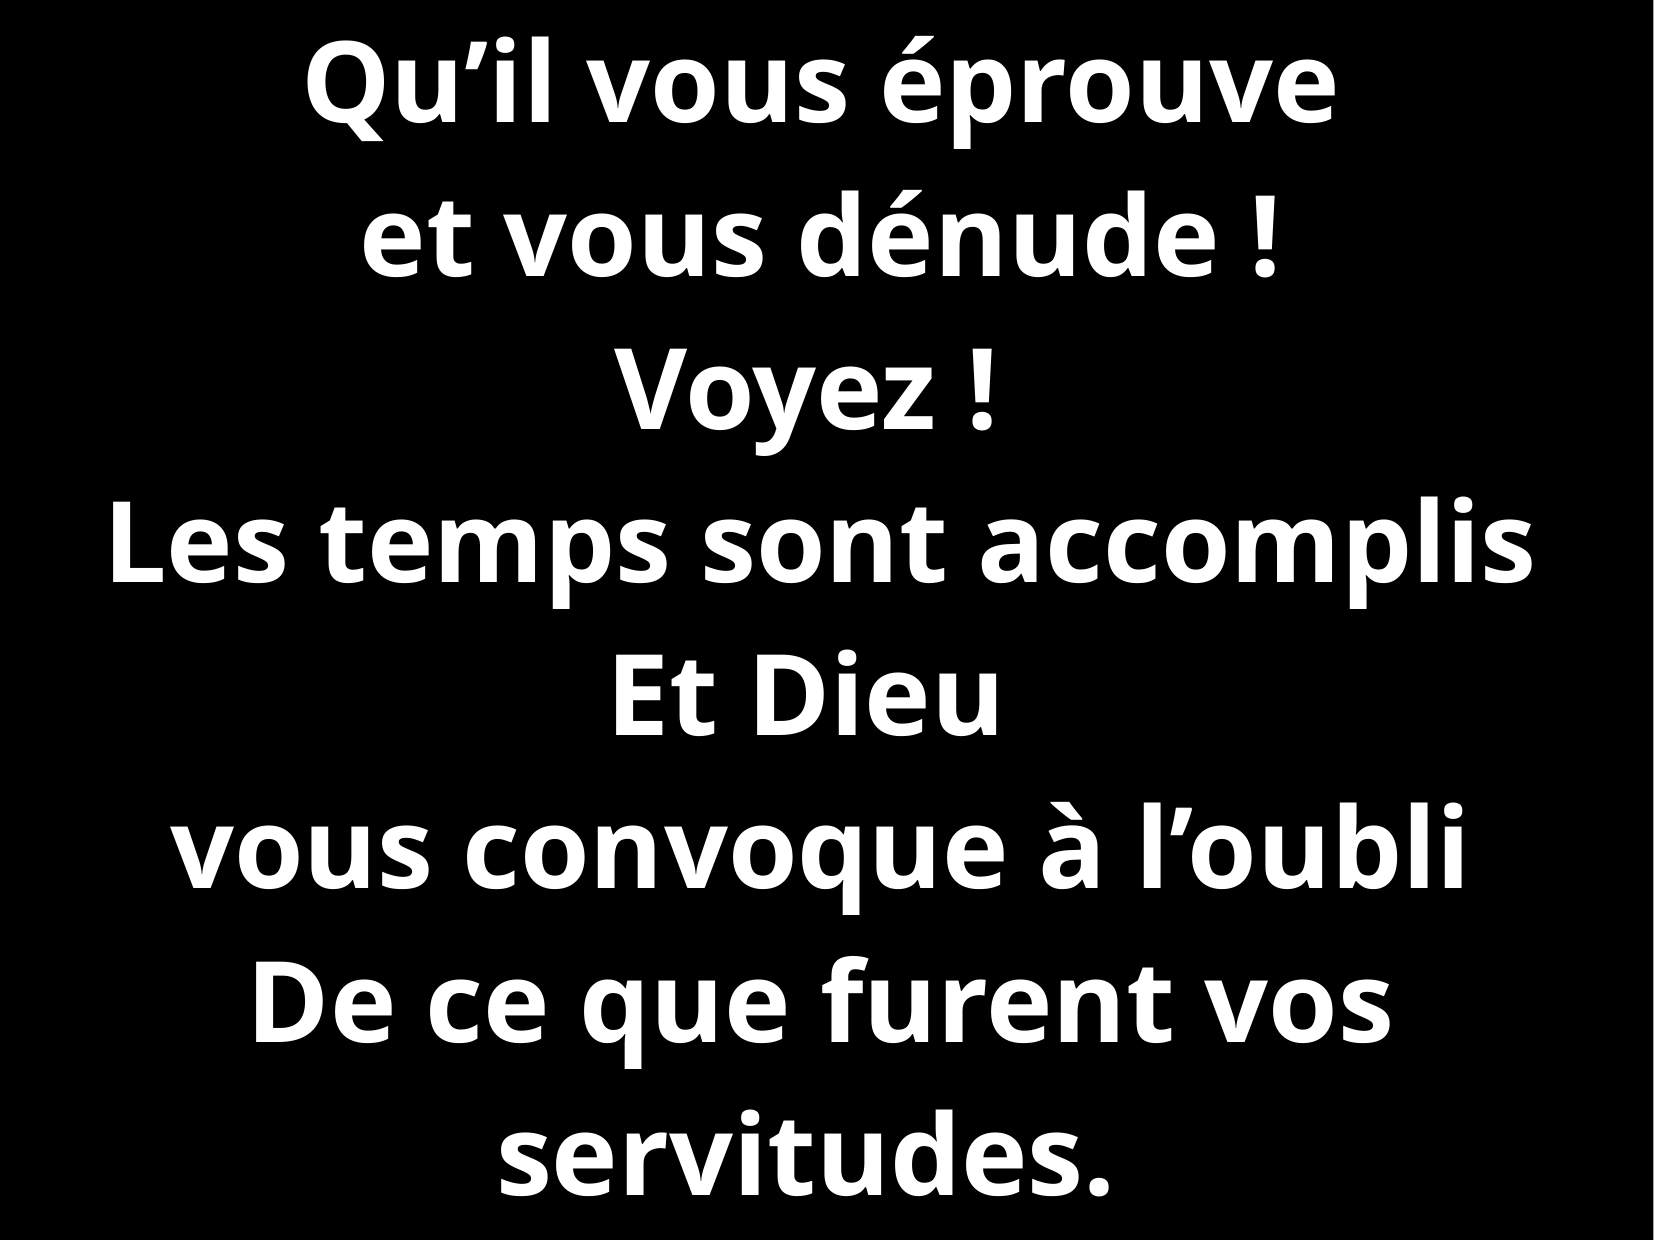

# Qu’il vous éprouve
et vous dénude !
Voyez !
Les temps sont accomplis
Et Dieu
vous convoque à l’oubli
De ce que furent vos servitudes.